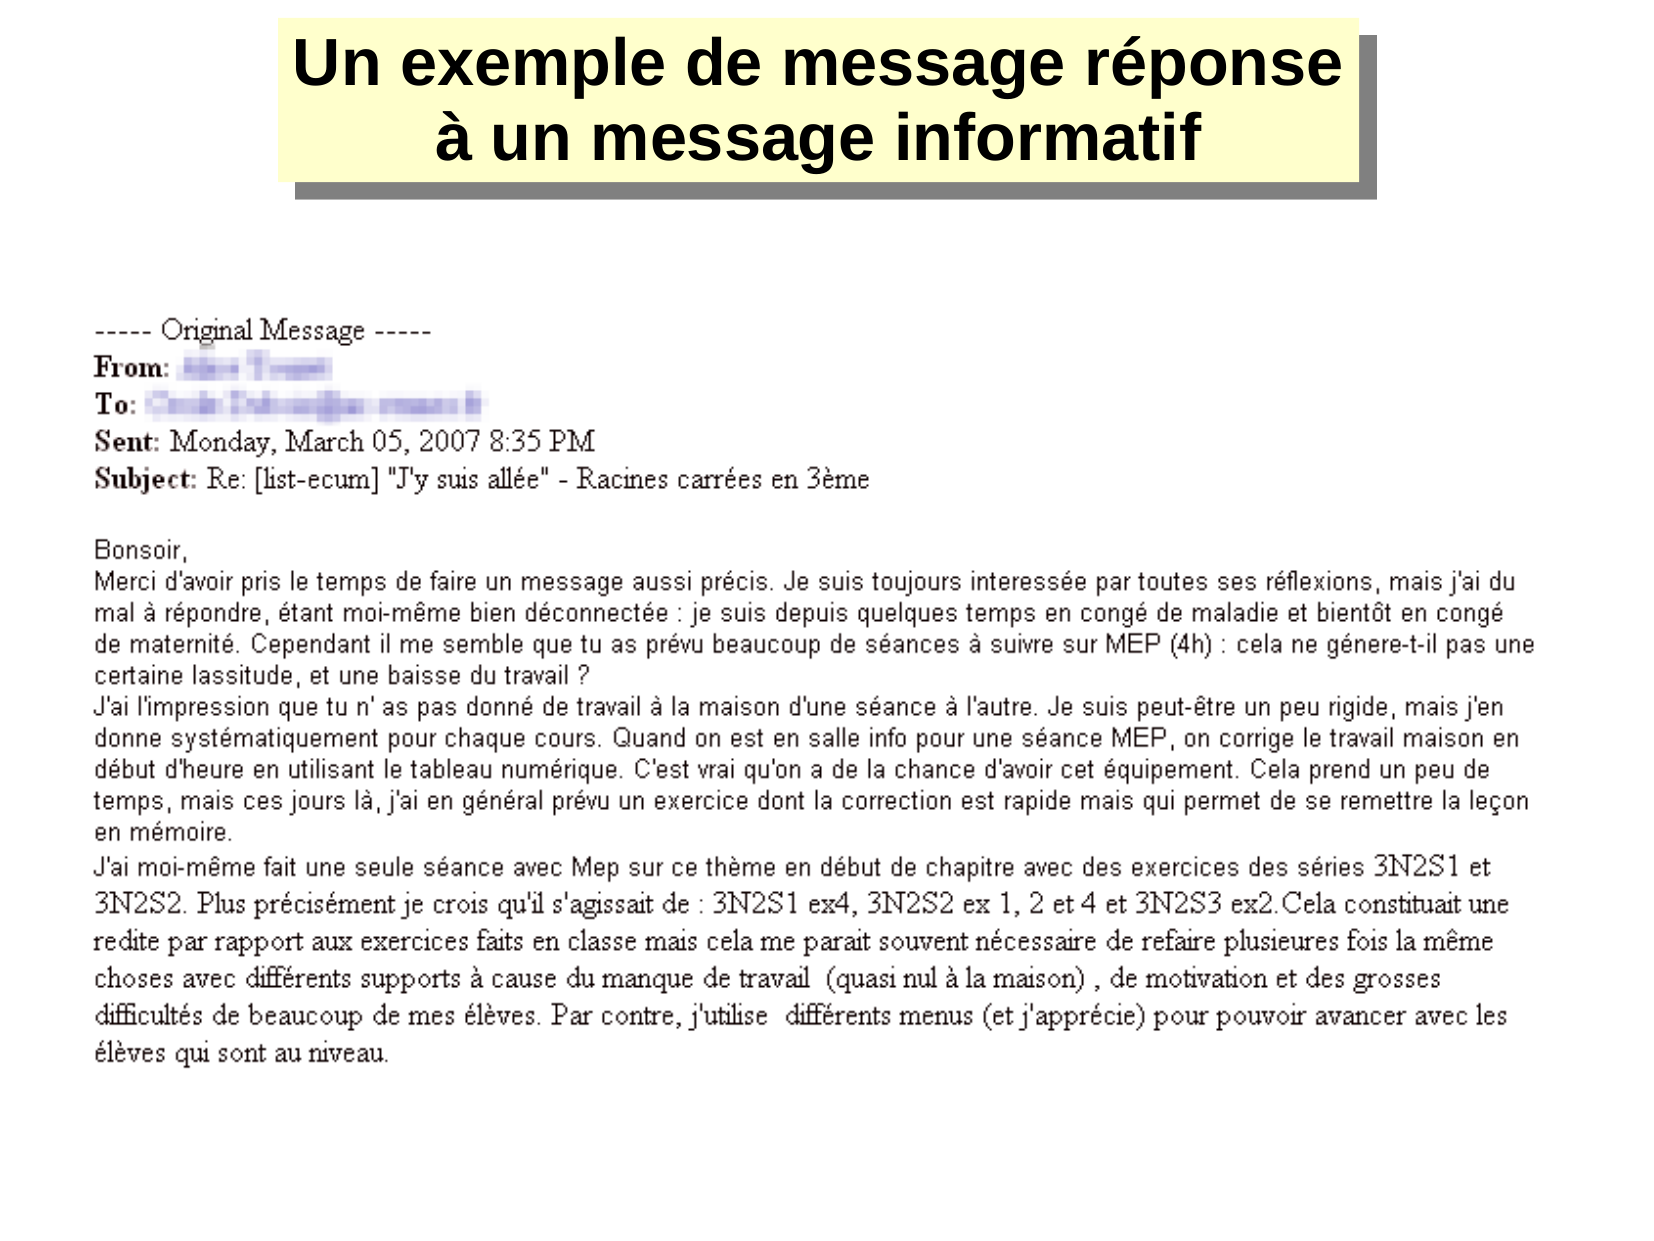

Un exemple de message réponse
à un message informatif